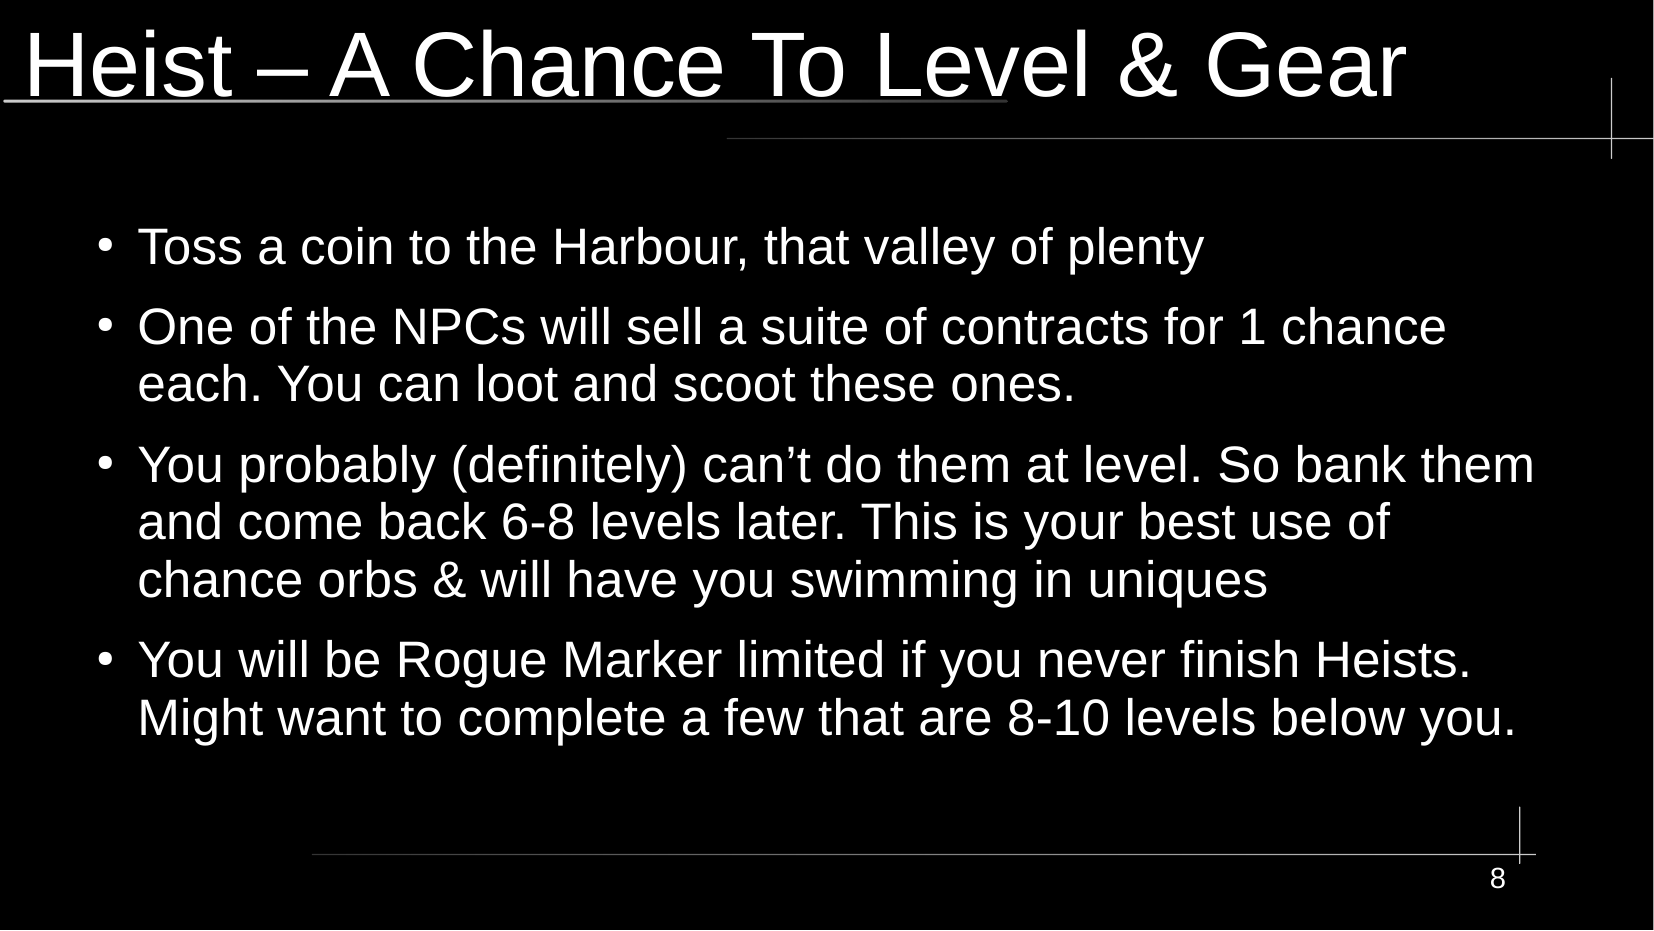

# Heist – A Chance To Level & Gear
Toss a coin to the Harbour, that valley of plenty
One of the NPCs will sell a suite of contracts for 1 chance each. You can loot and scoot these ones.
You probably (definitely) can’t do them at level. So bank them and come back 6-8 levels later. This is your best use of chance orbs & will have you swimming in uniques
You will be Rogue Marker limited if you never finish Heists. Might want to complete a few that are 8-10 levels below you.
8